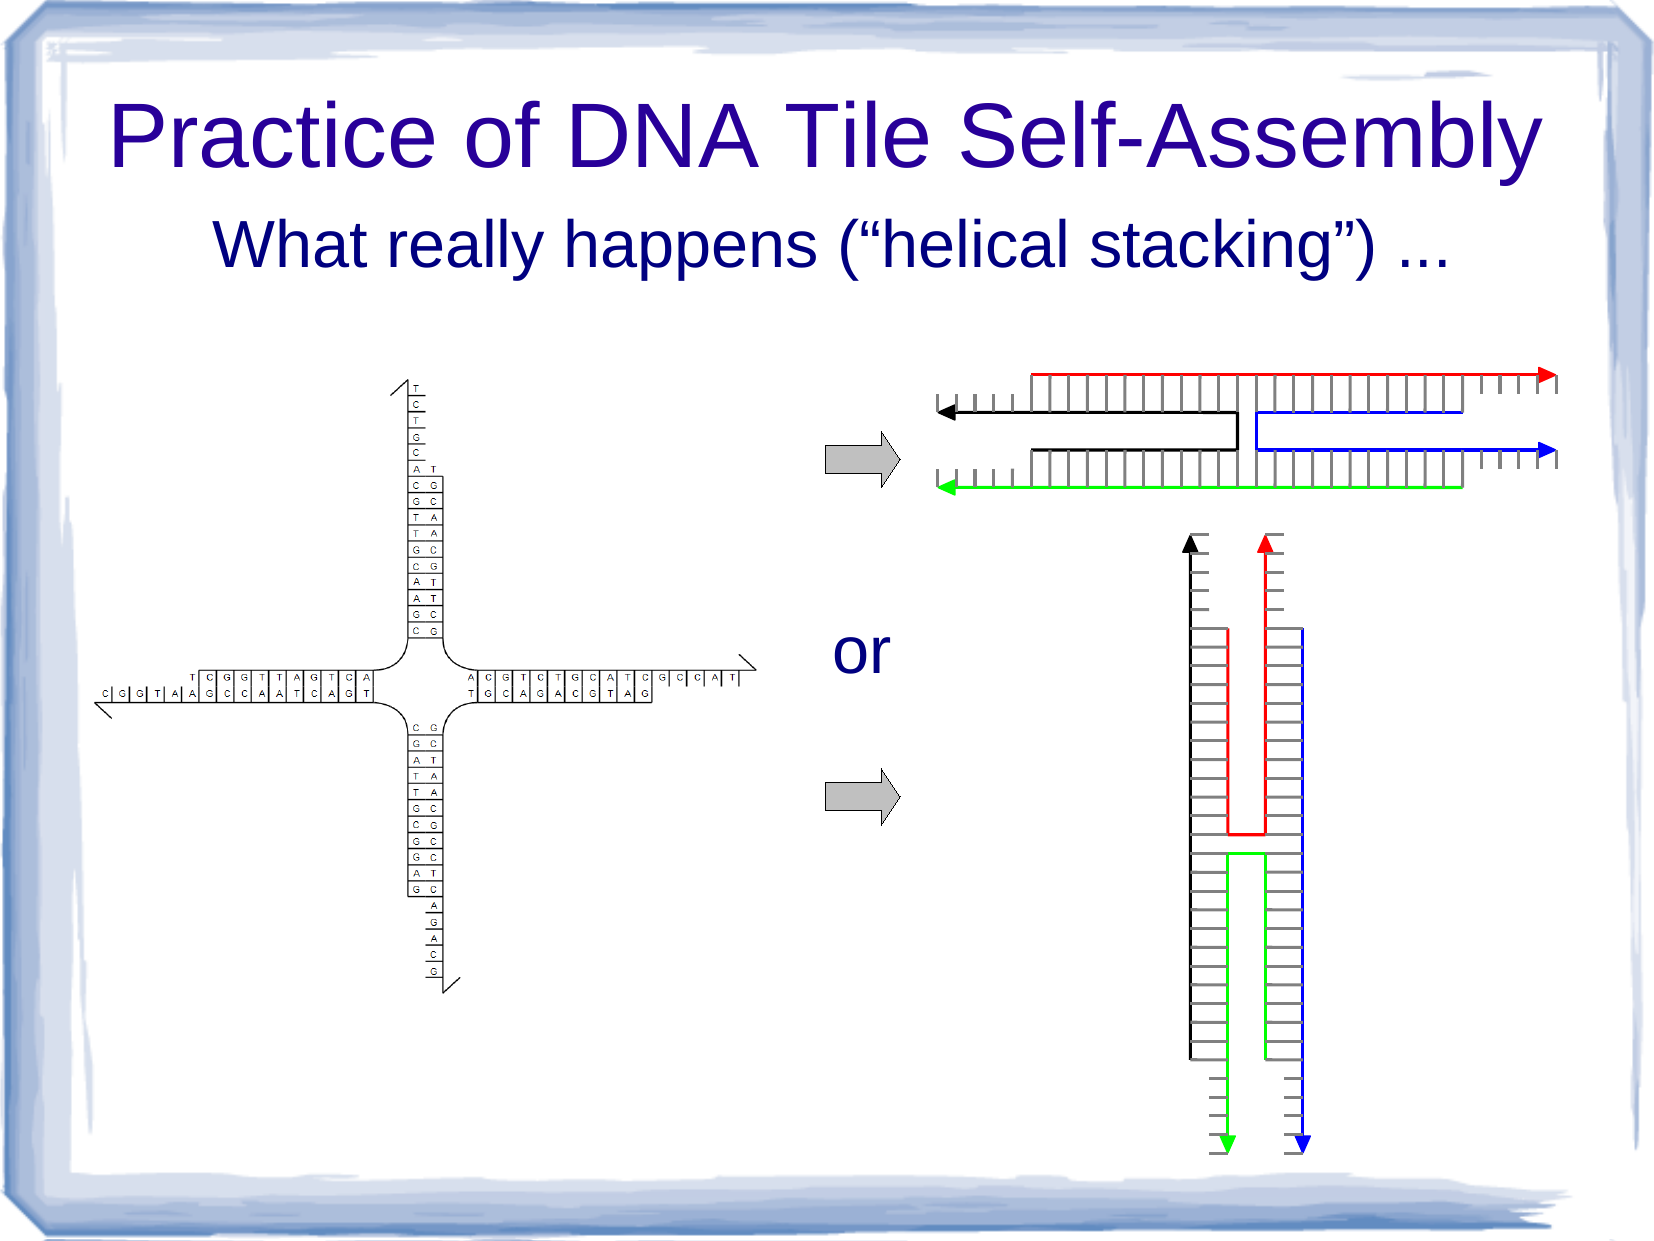

# Practice of DNA Tile Self-Assembly
What really happens (“helical stacking”) ...
or